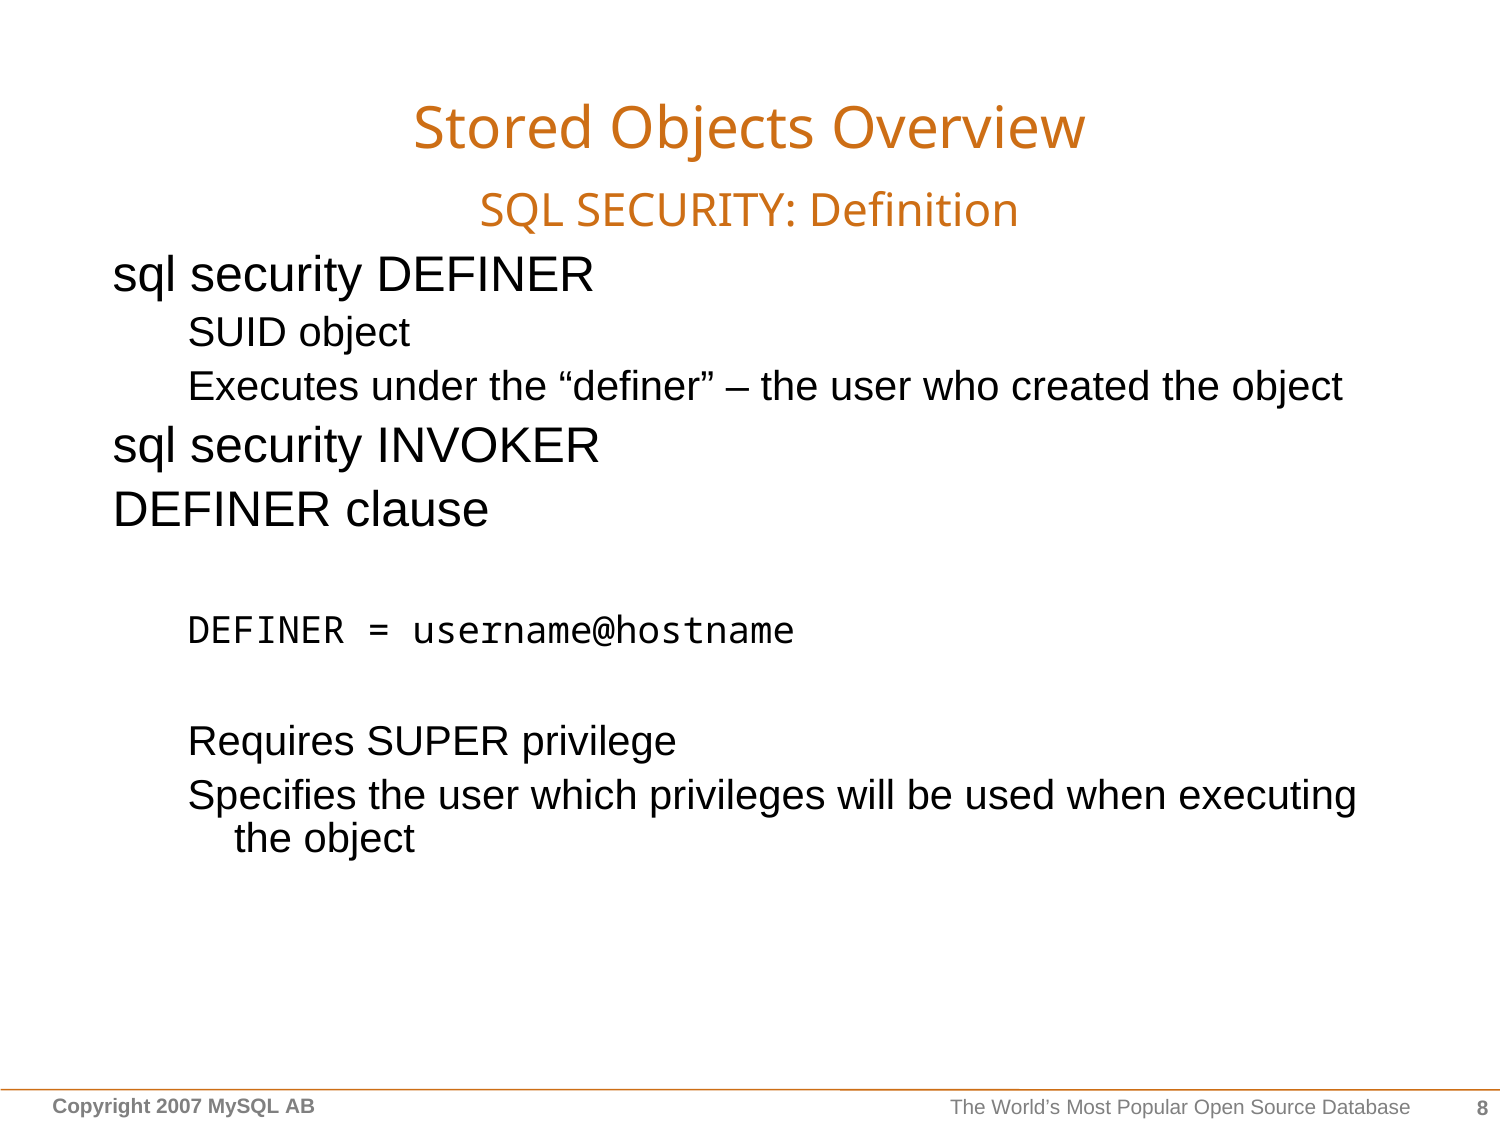

# Stored Objects Overview SQL SECURITY: Definition
sql security DEFINER
SUID object
Executes under the “definer” – the user who created the object
sql security INVOKER
DEFINER clause
DEFINER = username@hostname
Requires SUPER privilege
Specifies the user which privileges will be used when executing the object